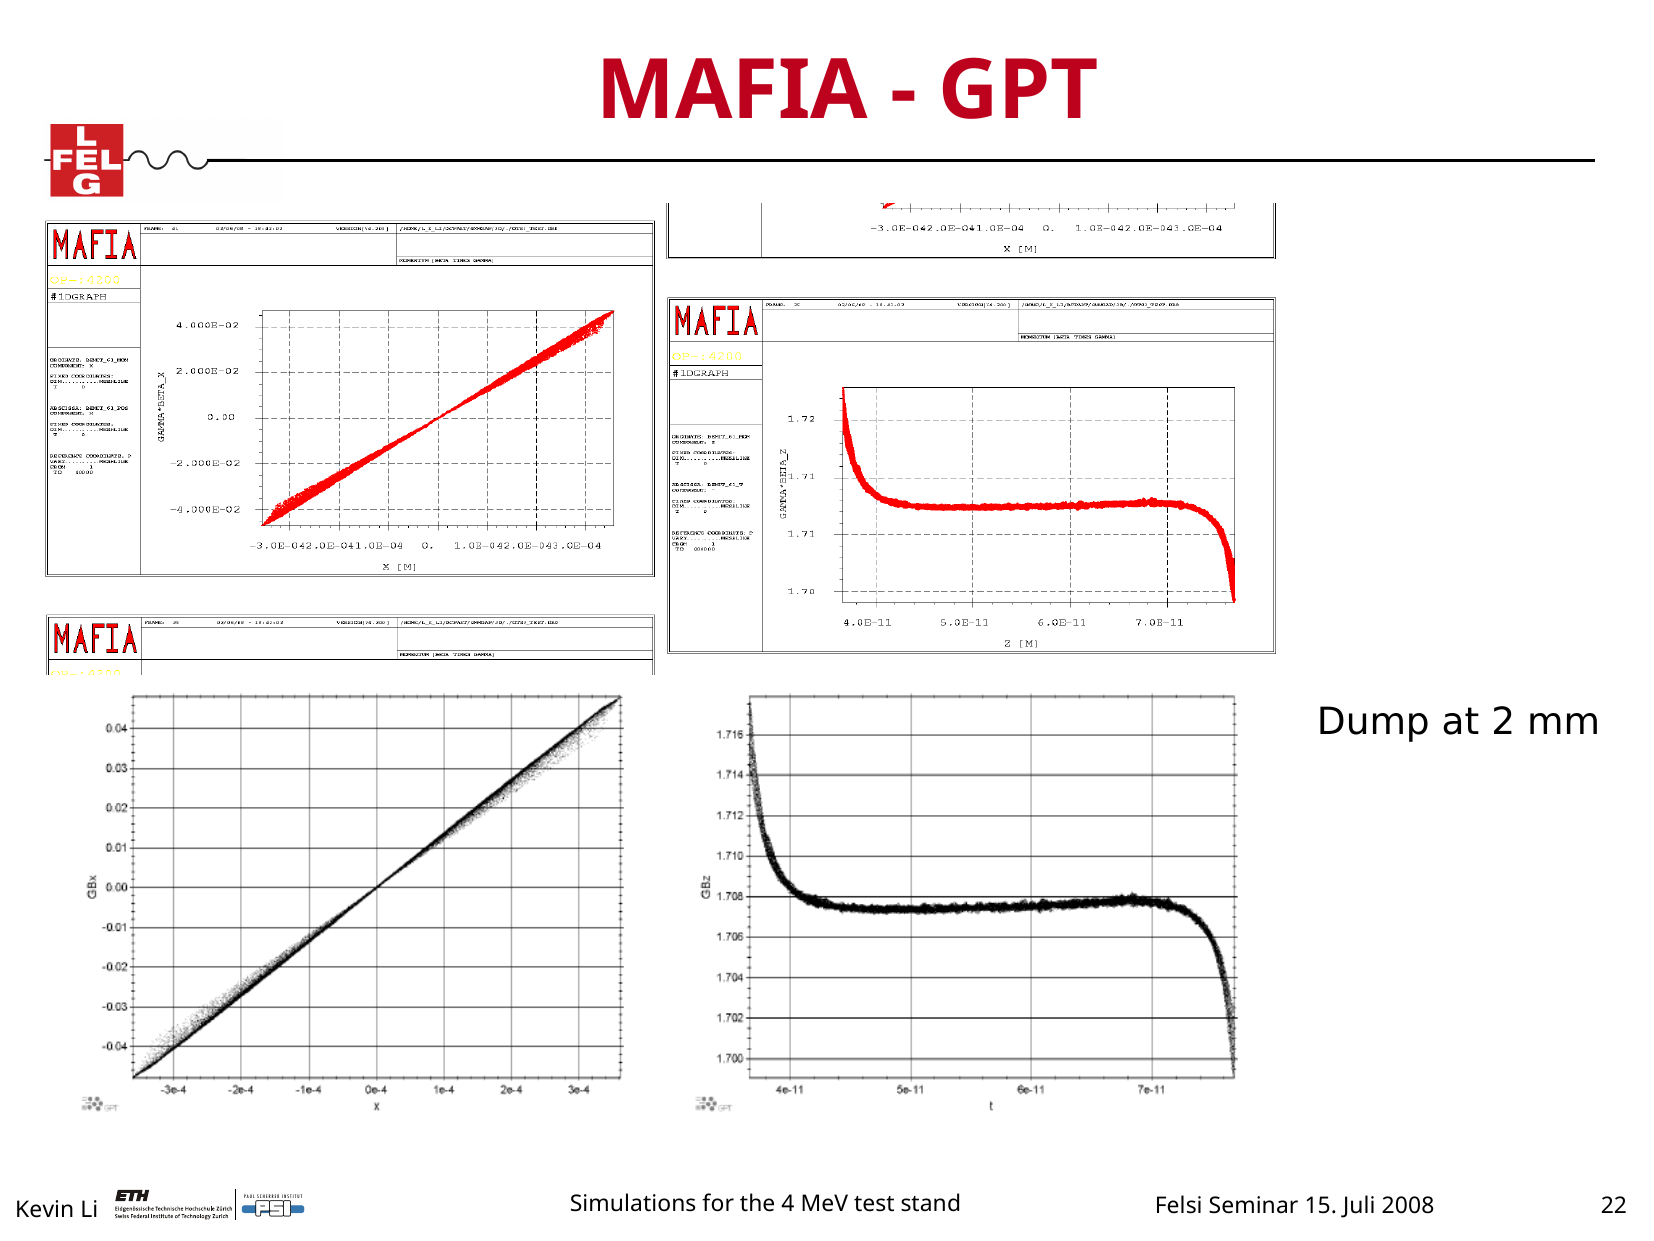

# MAFIA - GPT
Dump at 2 mm